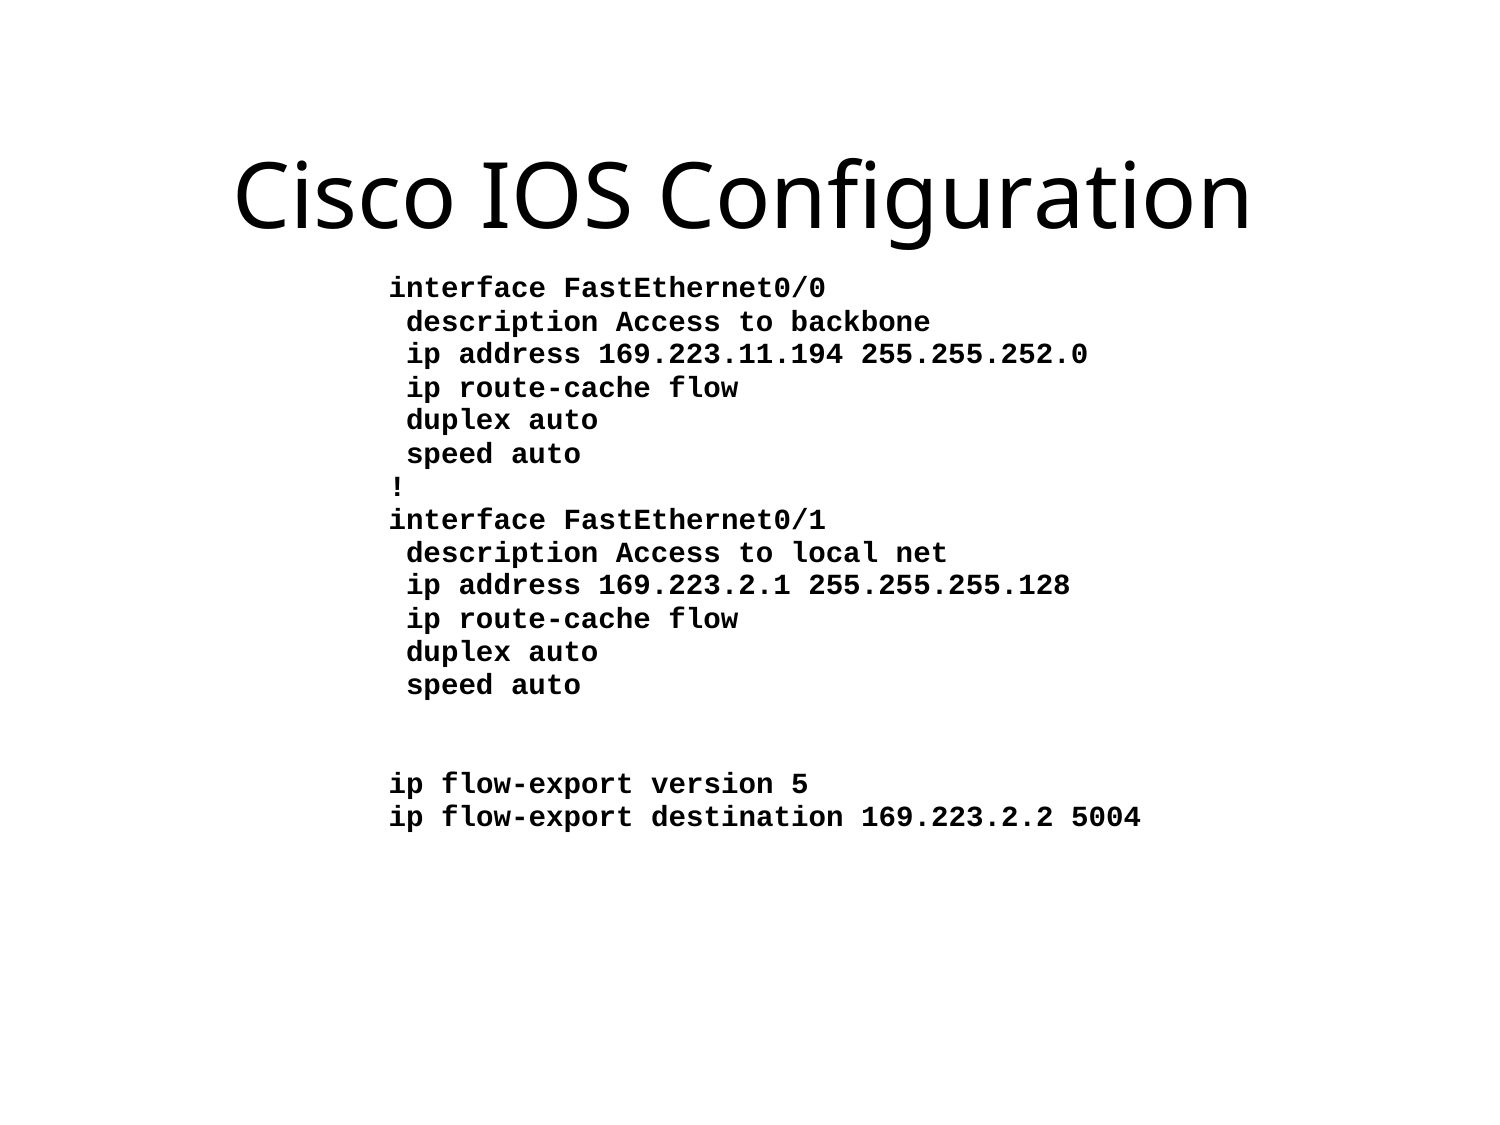

# Cisco IOS Configuration
interface FastEthernet0/0
 description Access to backbone
 ip address 169.223.11.194 255.255.252.0
 ip route-cache flow
 duplex auto
 speed auto
!
interface FastEthernet0/1
 description Access to local net
 ip address 169.223.2.1 255.255.255.128
 ip route-cache flow
 duplex auto
 speed auto
ip flow-export version 5
ip flow-export destination 169.223.2.2 5004